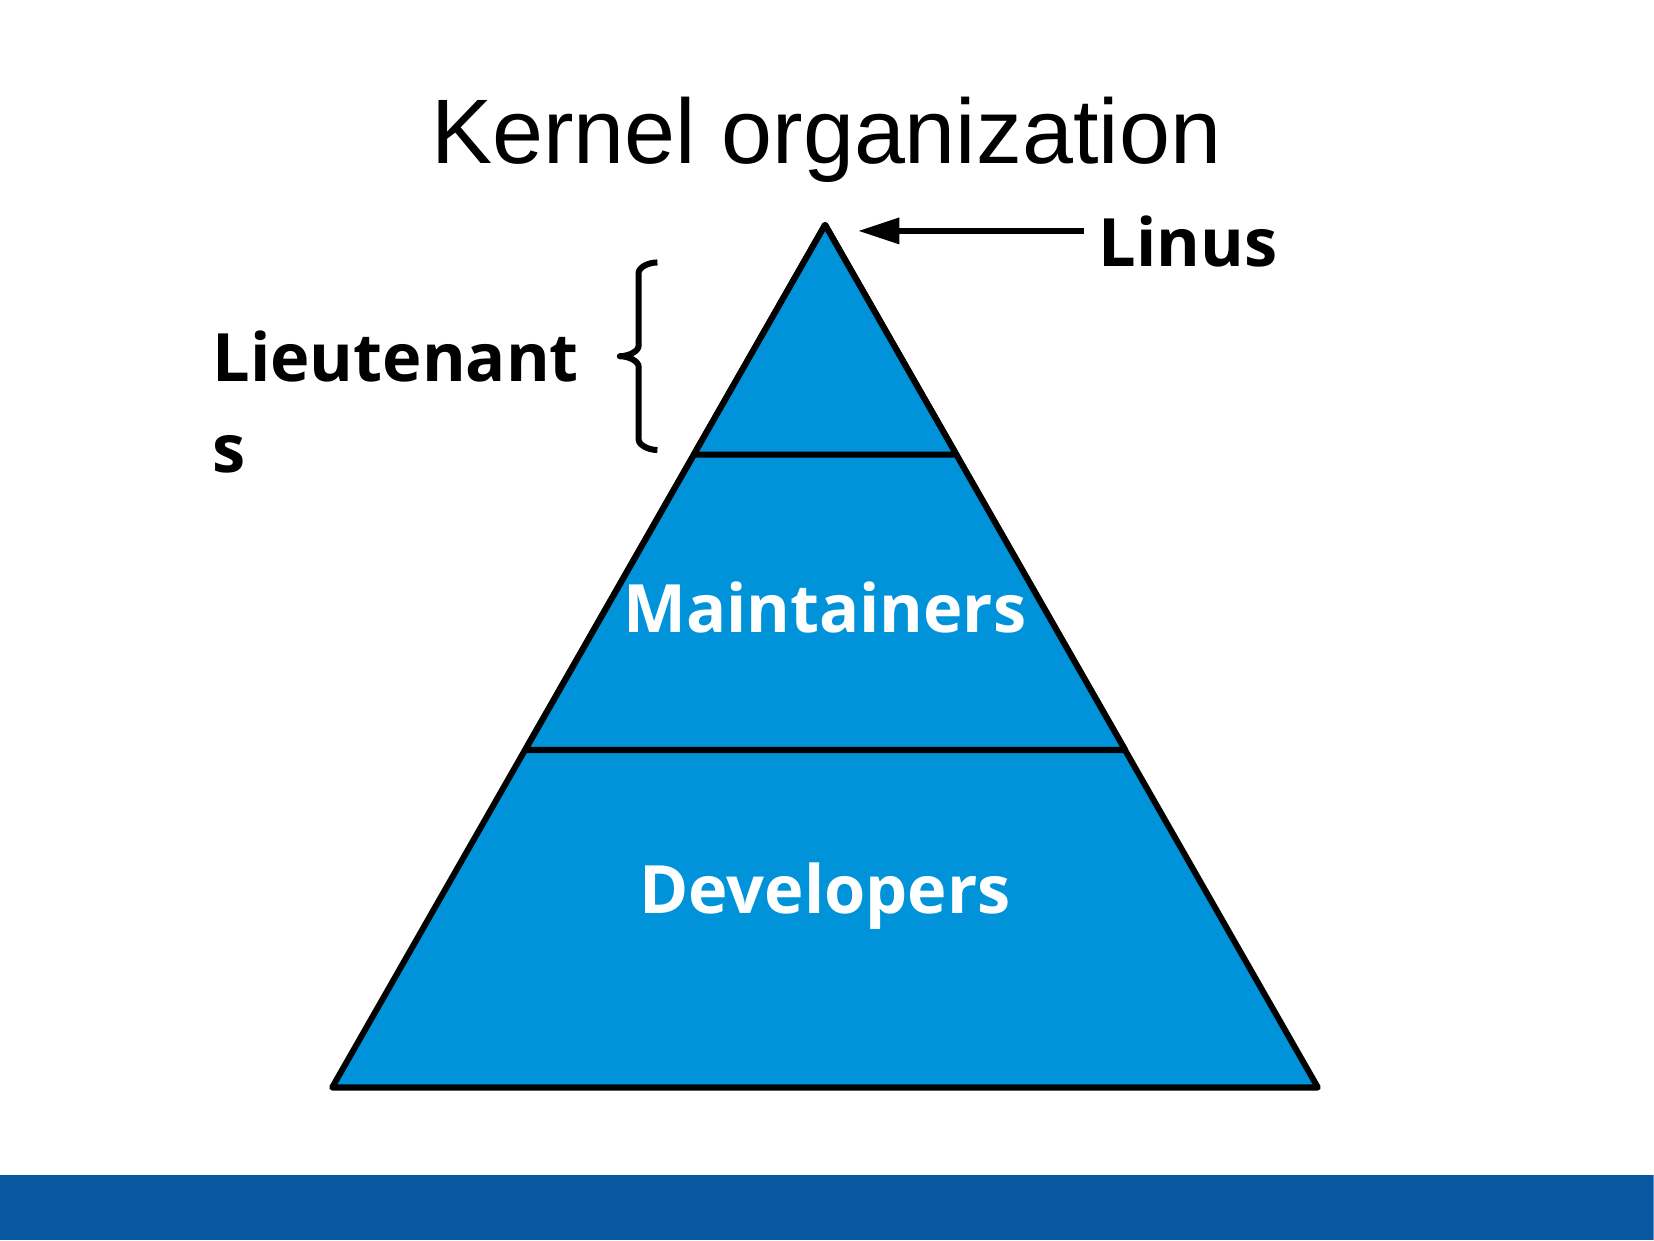

# Kernel organization
Linus
Lieutenants
Developers
Maintainers